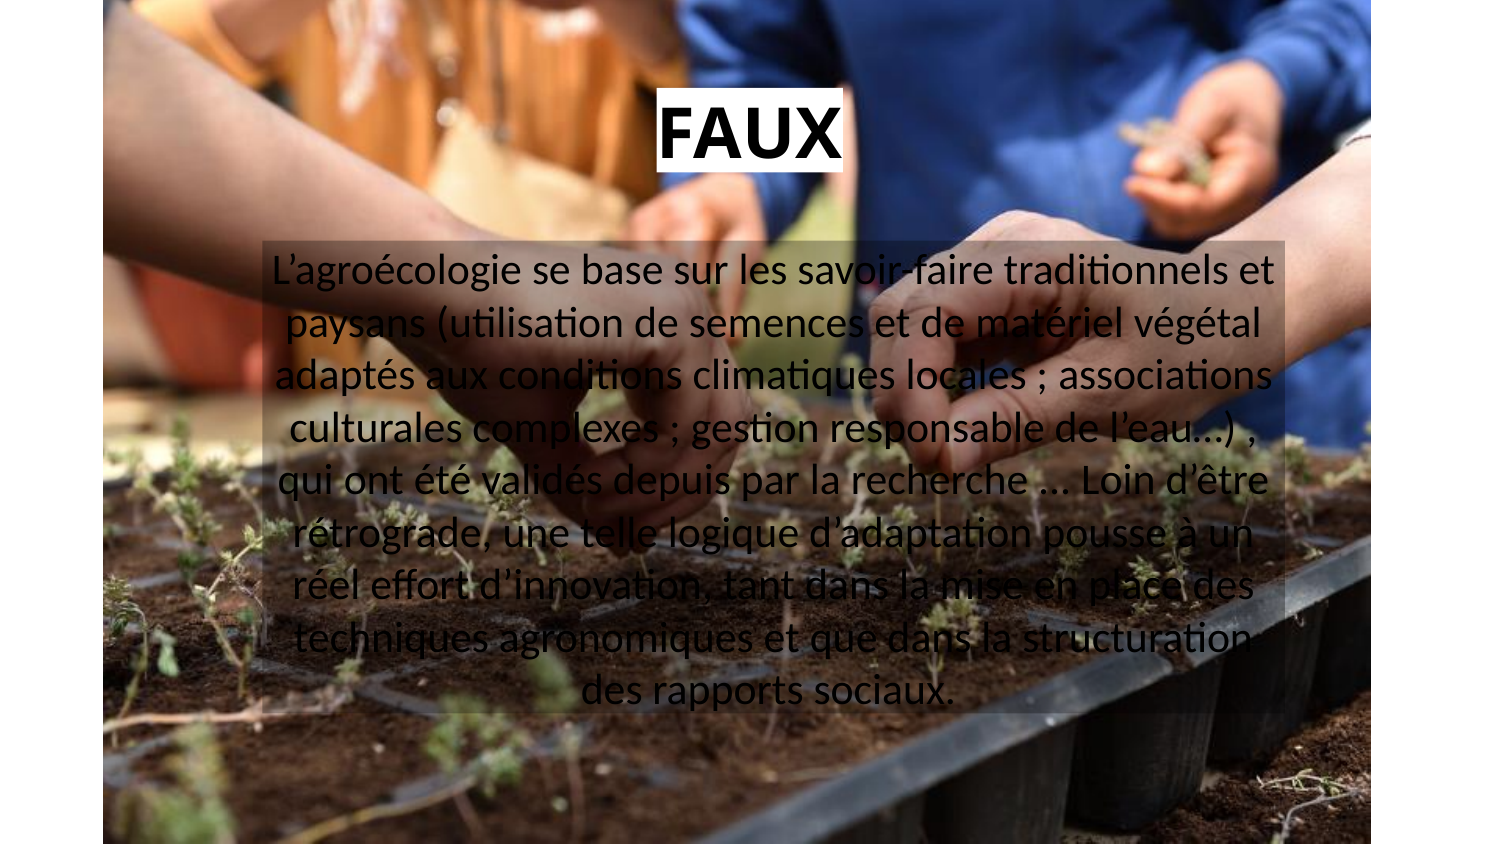

FAUX
L’agroécologie se base sur les savoir-faire traditionnels et paysans (utilisation de semences et de matériel végétal adaptés aux conditions climatiques locales ; associations culturales complexes ; gestion responsable de l’eau…) , qui ont été validés depuis par la recherche ... Loin d’être rétrograde, une telle logique d’adaptation pousse à un réel effort d’innovation, tant dans la mise en place des techniques agronomiques et que dans la structuration des rapports sociaux.